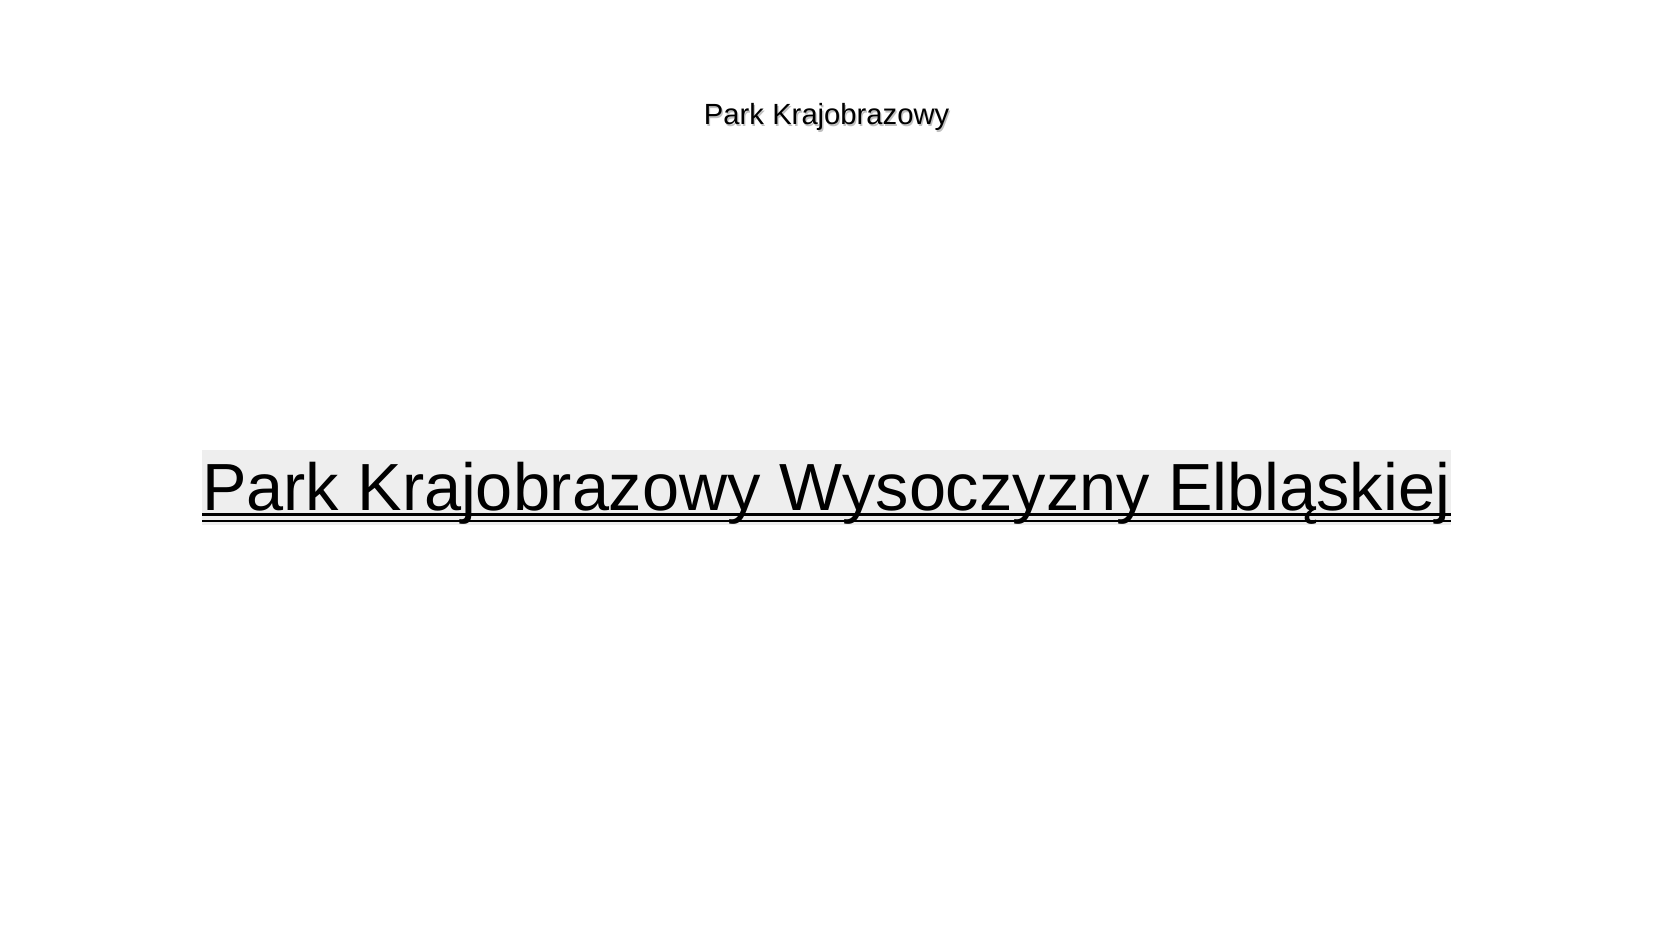

# Park Krajobrazowy
Park Krajobrazowy Wysoczyzny Elbląskiej